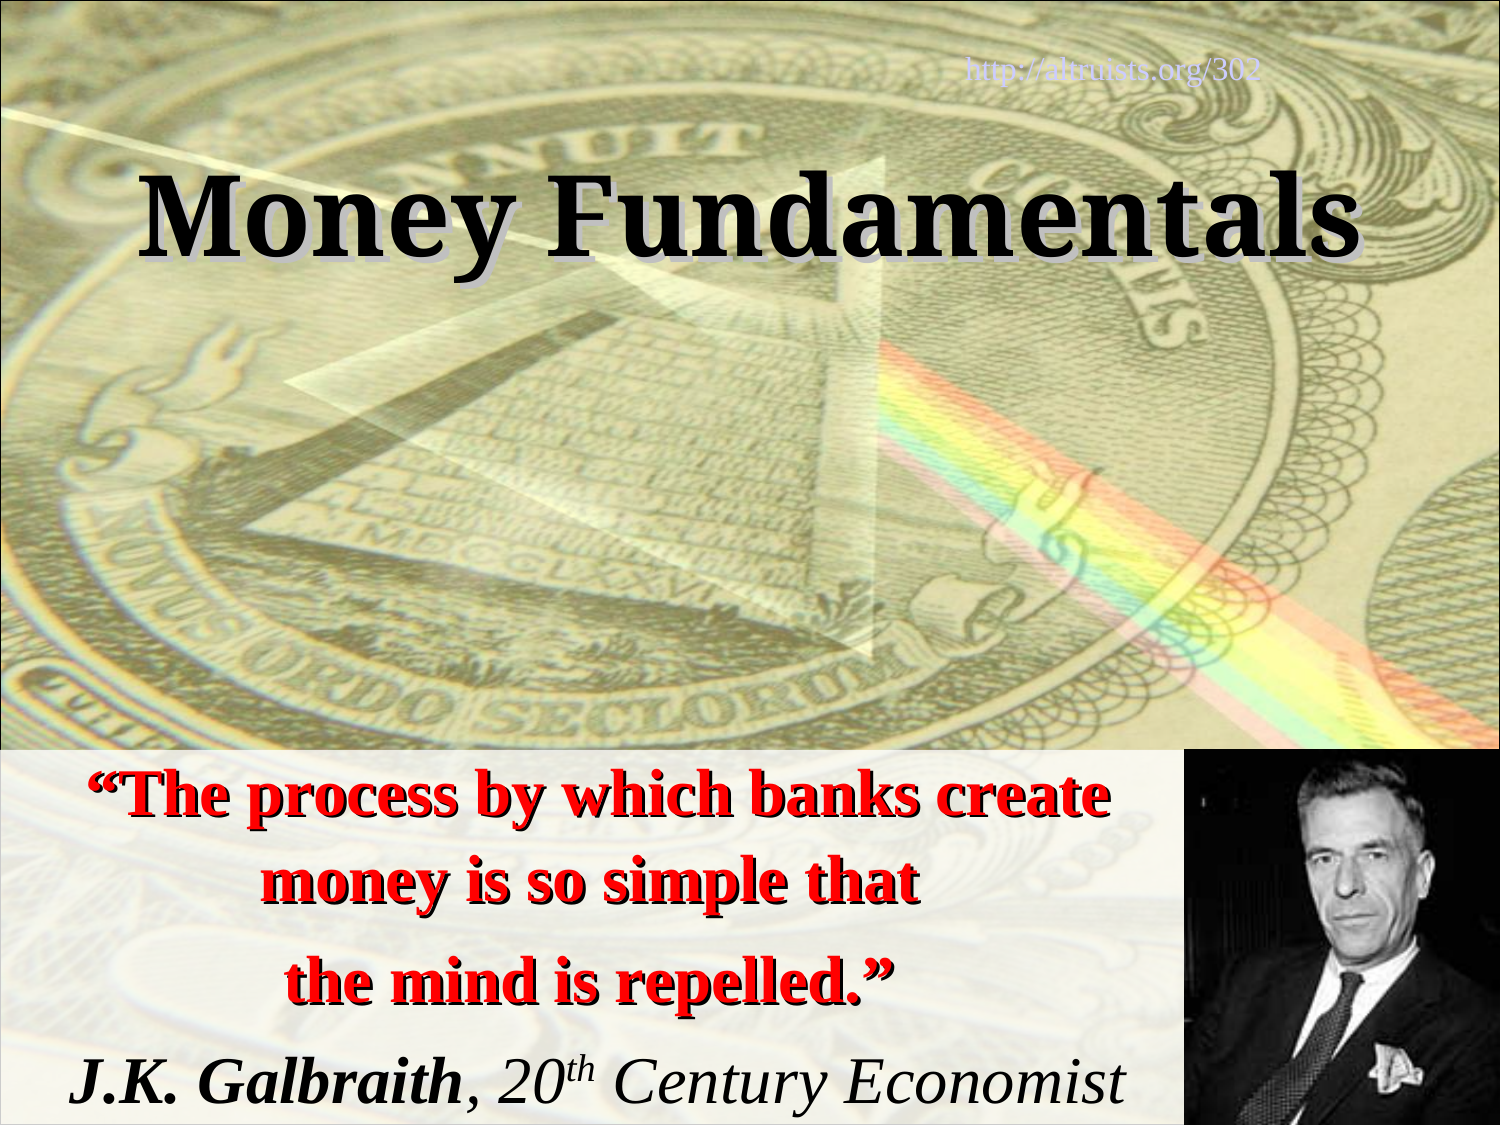

http://altruists.org/302
Money Fundamentals
“The process by which banks create money is so simple that
the mind is repelled.”
J.K. Galbraith, 20th Century Economist